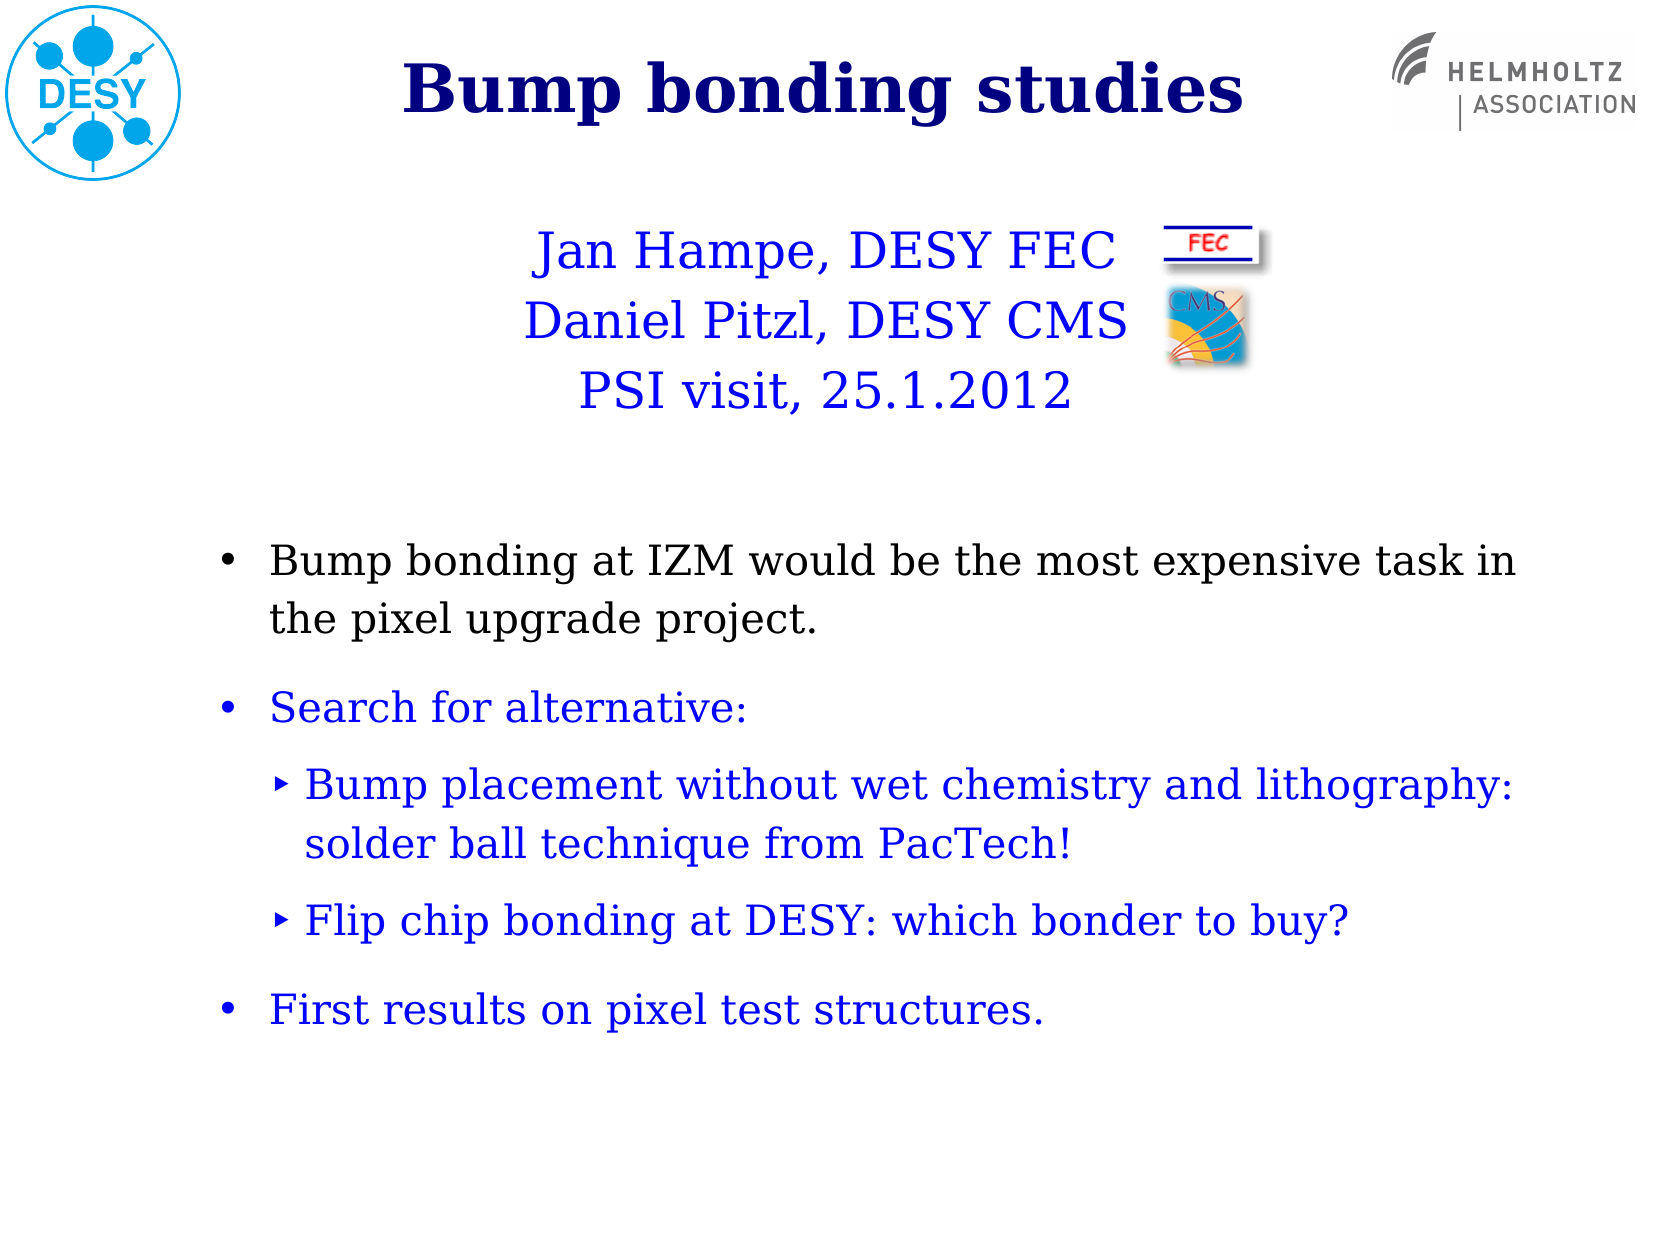

# Bump bonding studies
Jan Hampe, DESY FEC
Daniel Pitzl, DESY CMS
PSI visit, 25.1.2012
Bump bonding at IZM would be the most expensive task in the pixel upgrade project.
Search for alternative:
Bump placement without wet chemistry and lithography: solder ball technique from PacTech!
Flip chip bonding at DESY: which bonder to buy?
First results on pixel test structures.